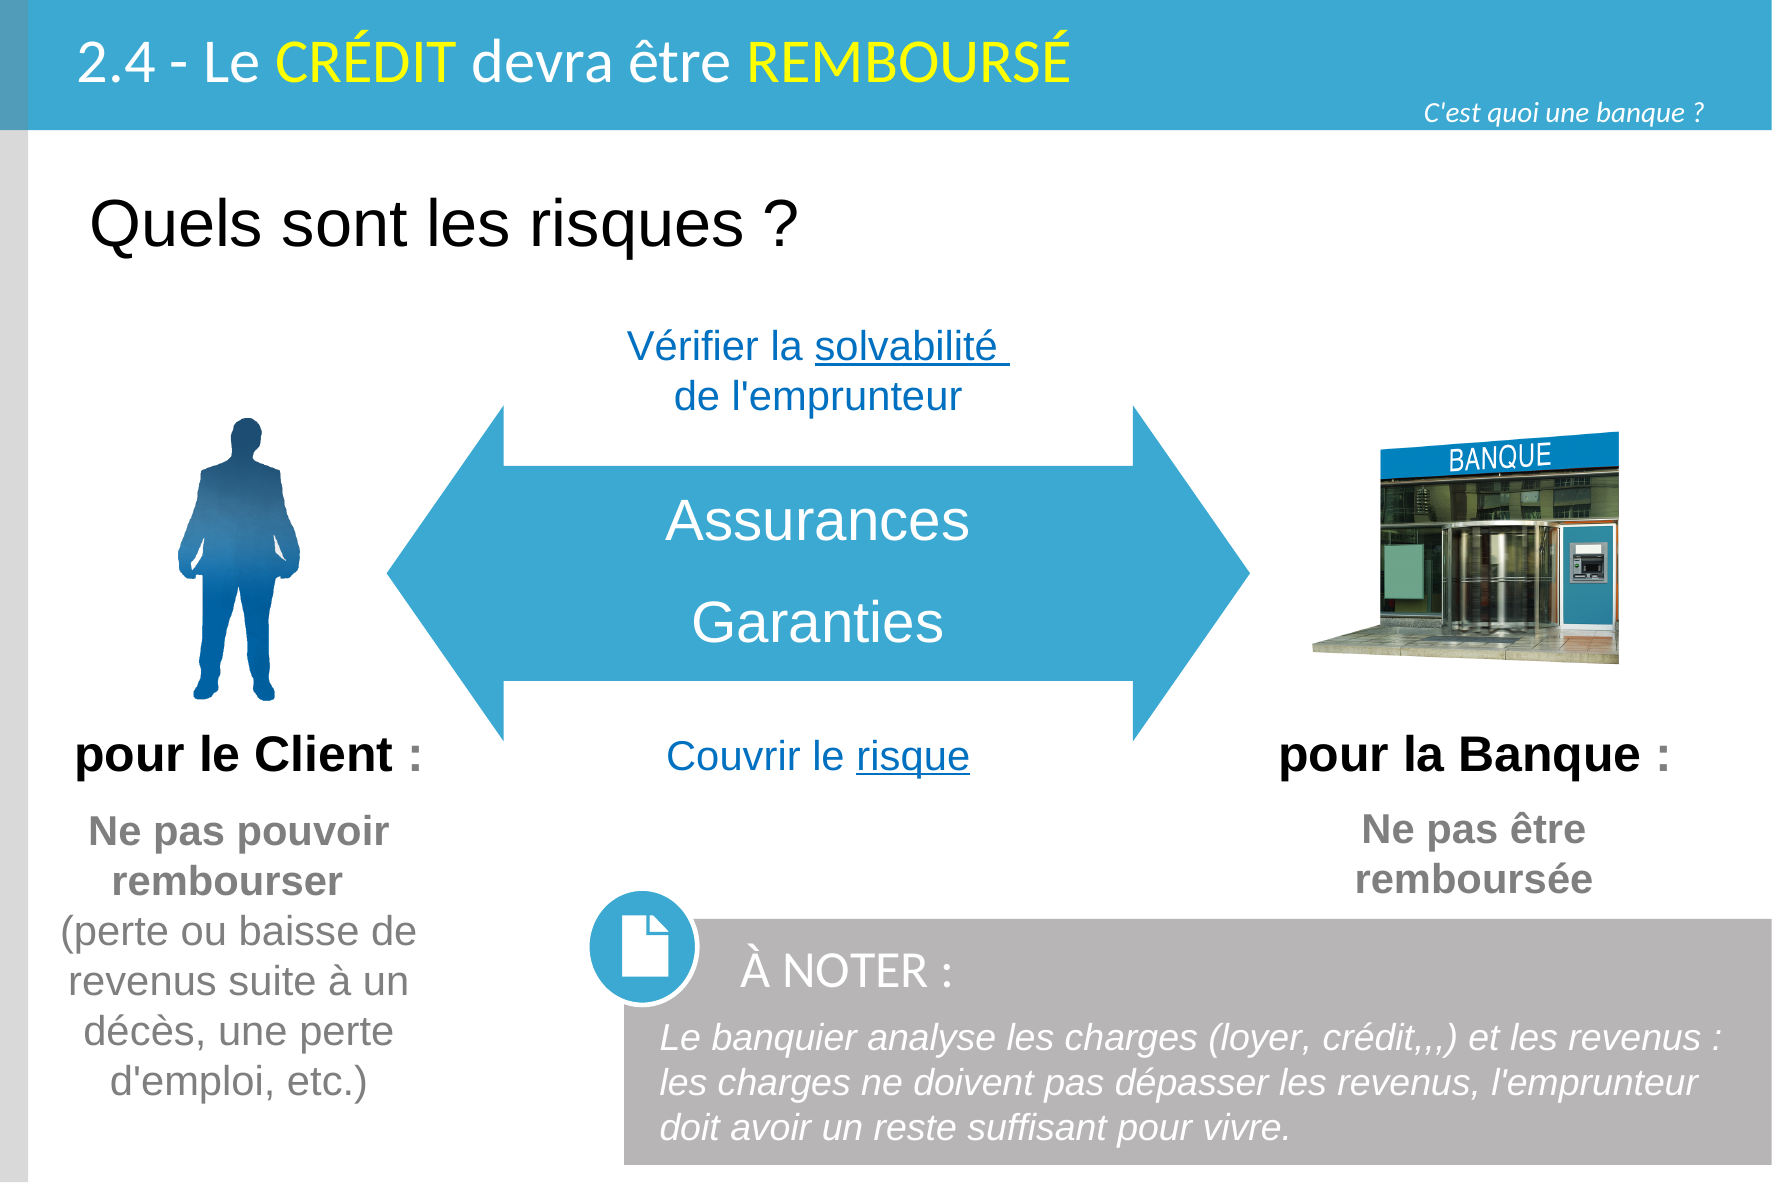

# 2.4 - Le CRÉDIT devra être REMBOURSÉ
Quels sont les risques ?
Vérifier la solvabilité
de l'emprunteur
Assurances
À NOTER :
Garanties
pour le Client :
pour la Banque :
Couvrir le risque
Ne pas être remboursée
Ne pas pouvoir rembourser
(perte ou baisse de revenus suite à un décès, une perte d'emploi, etc.)
À NOTER :
Le banquier analyse les charges (loyer, crédit,,,) et les revenus : les charges ne doivent pas dépasser les revenus, l'emprunteur doit avoir un reste suffisant pour vivre.